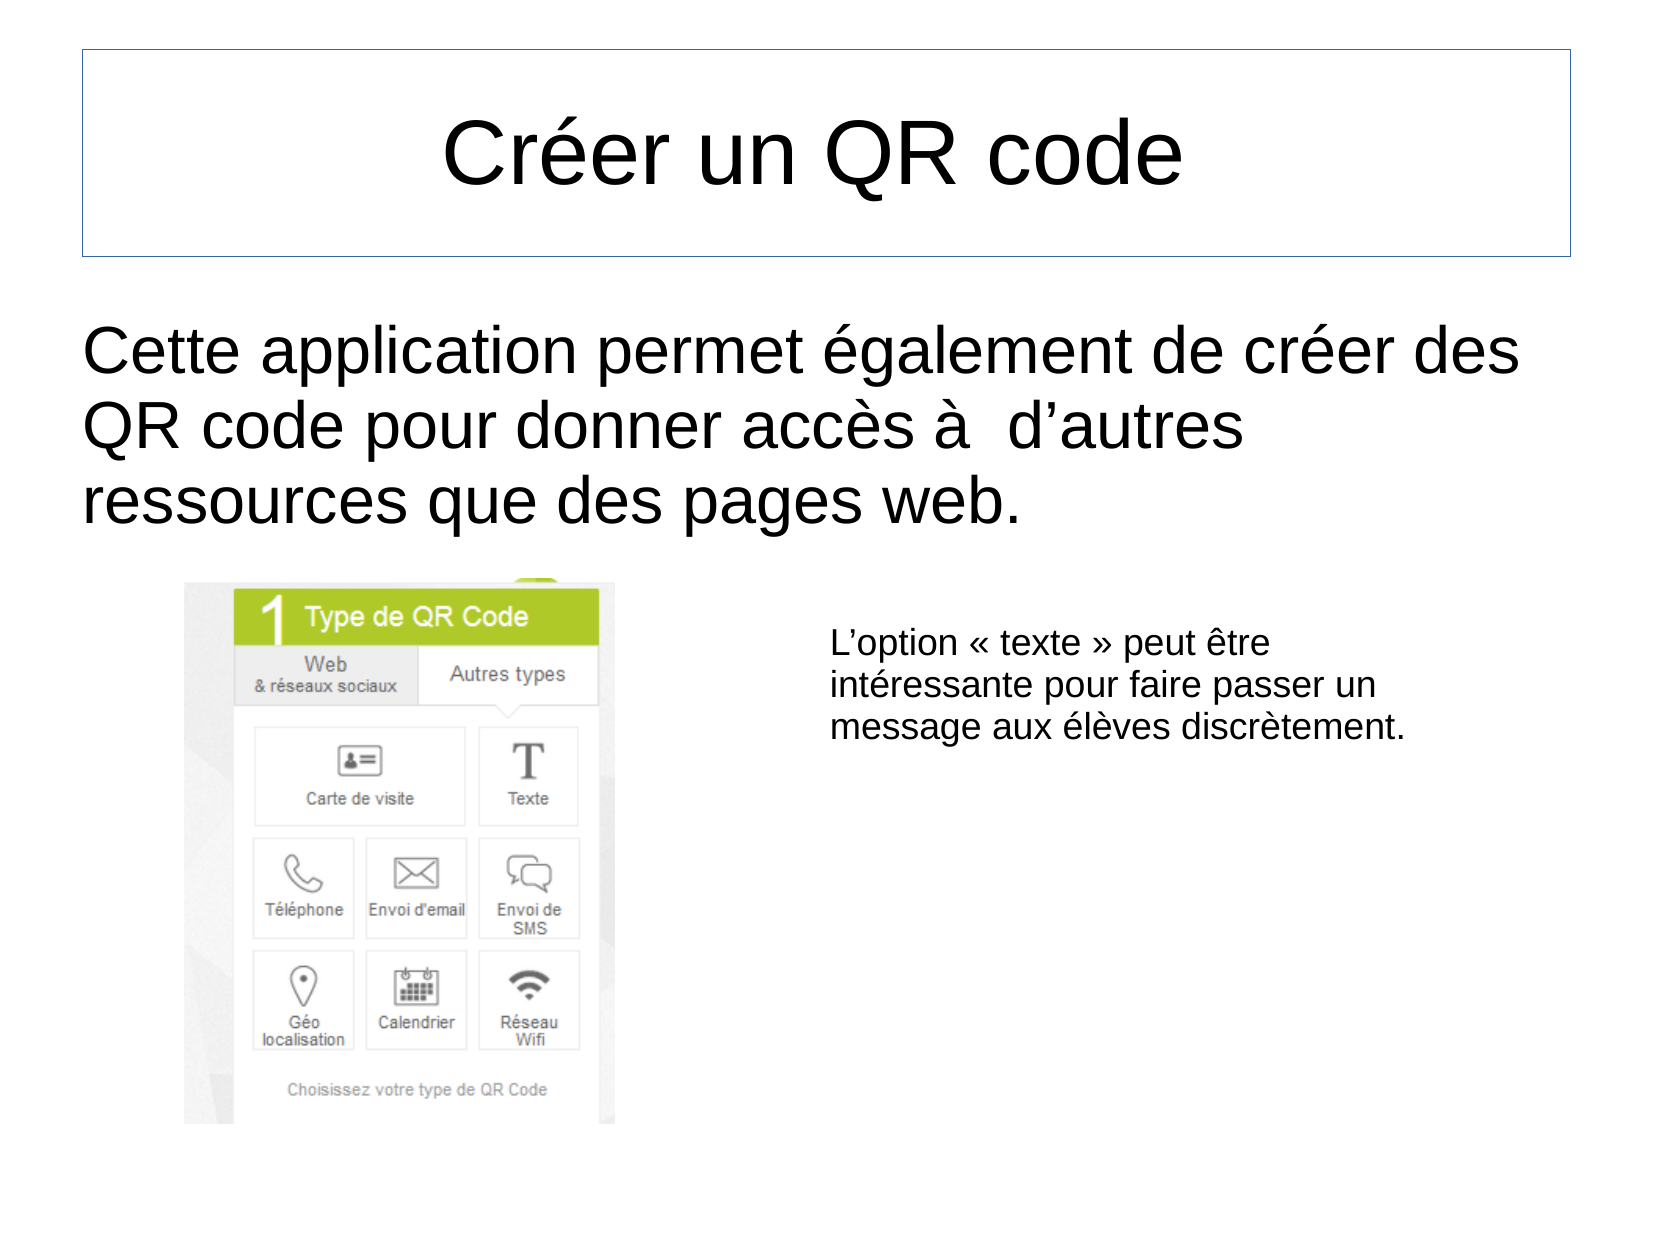

# Créer un QR code
Cette application permet également de créer des QR code pour donner accès à d’autres ressources que des pages web.
L’option « texte » peut être intéressante pour faire passer un message aux élèves discrètement.